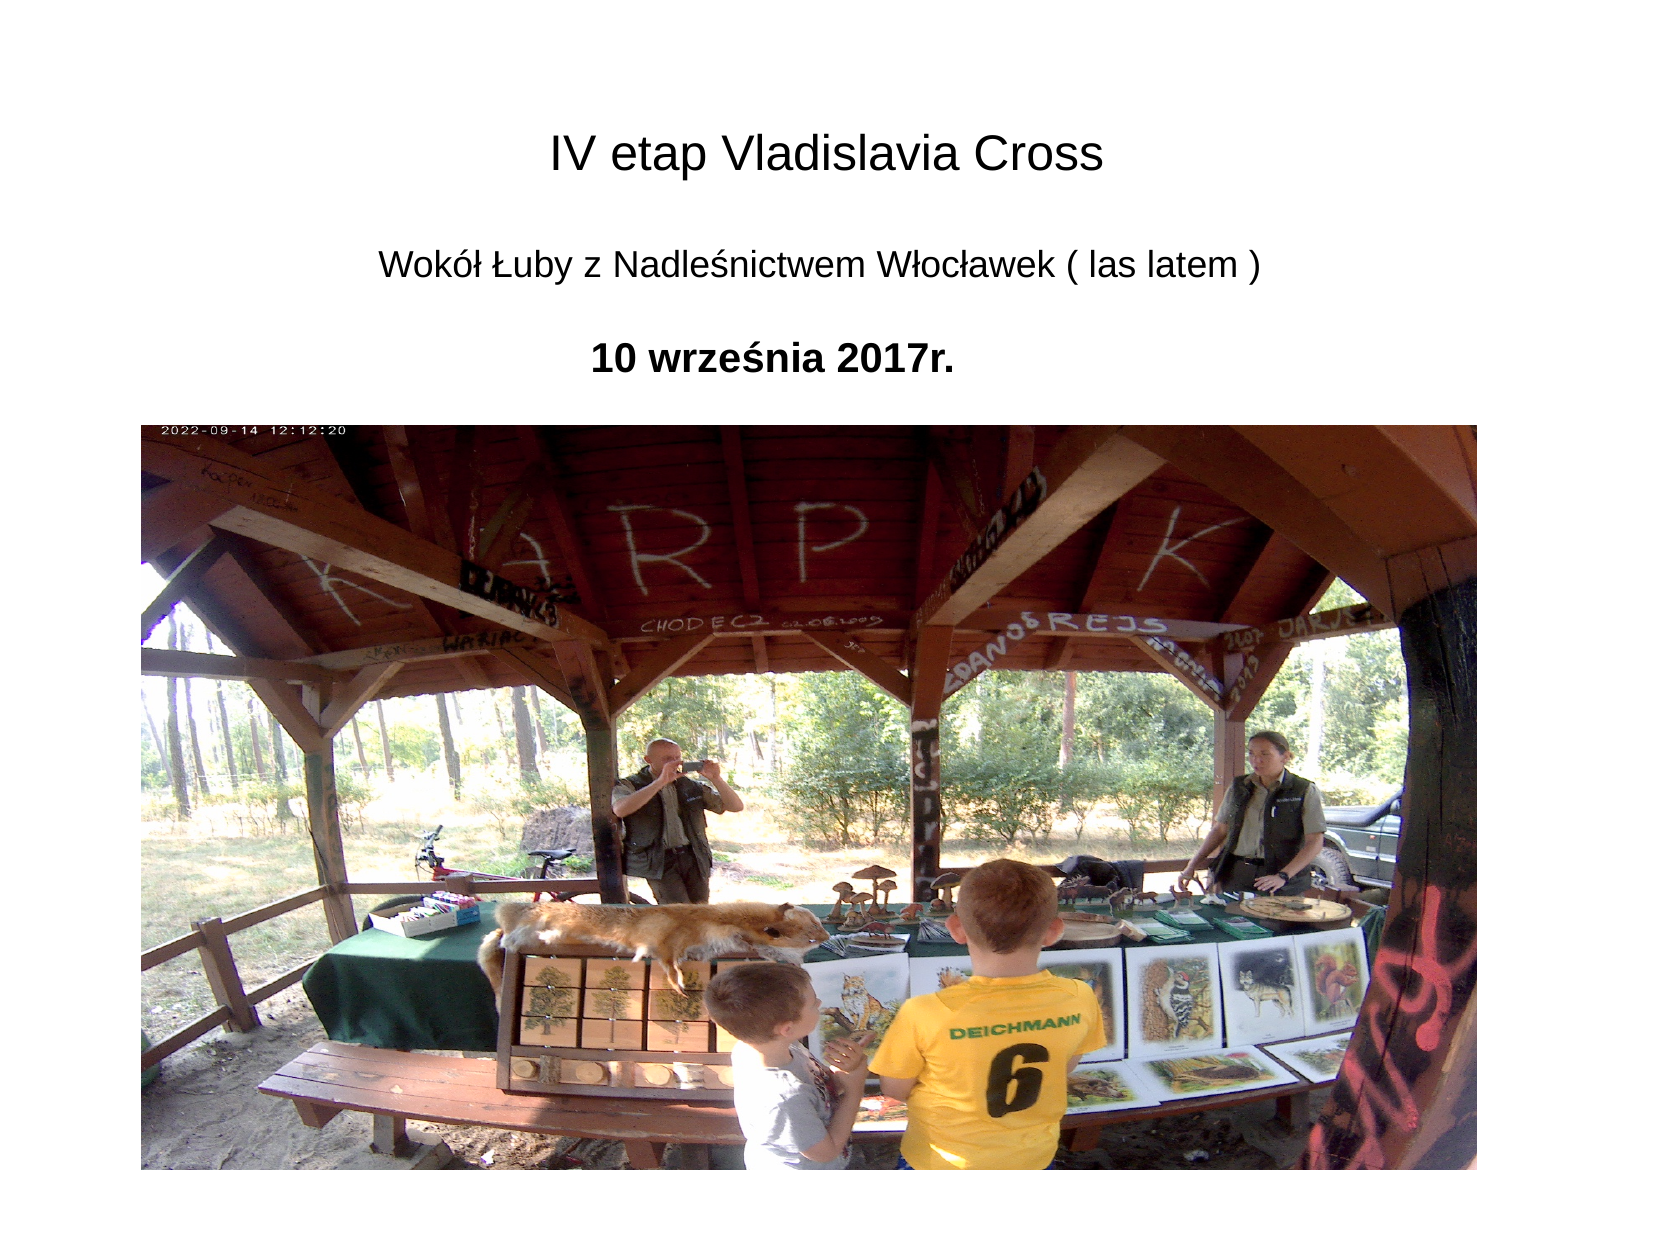

# IV etap Vladislavia Cross
 Wokół Łuby z Nadleśnictwem Włocławek ( las latem )
 10 września 2017r.